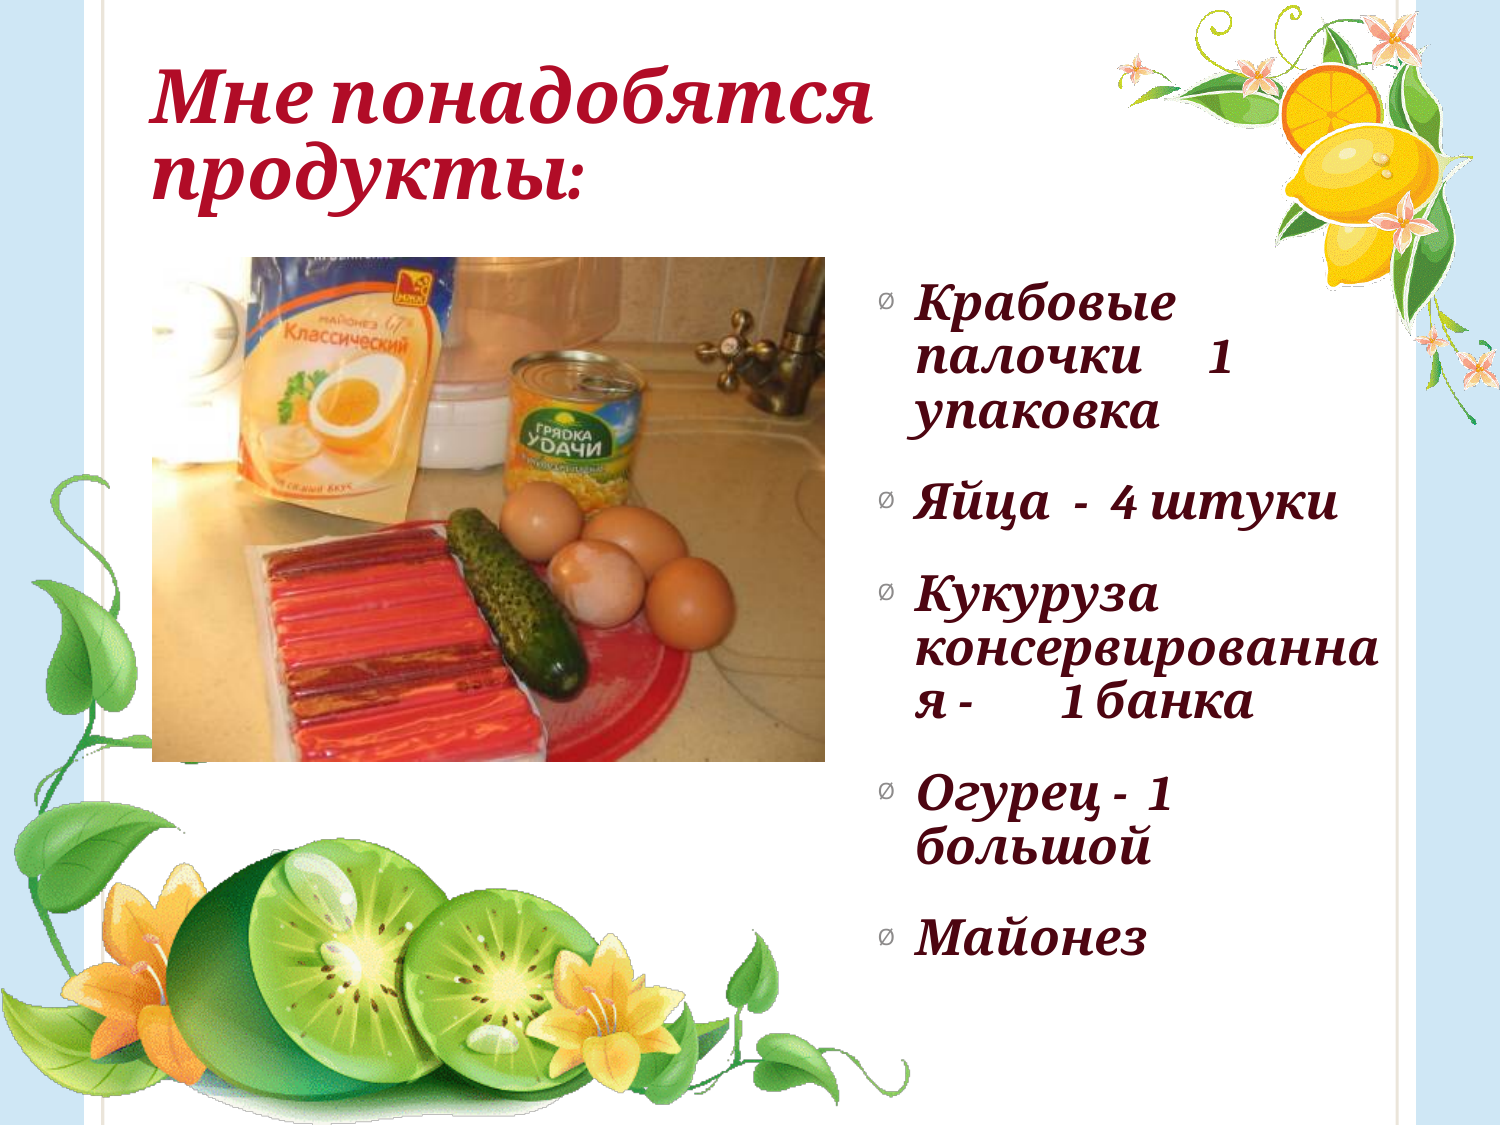

# Мне понадобятся продукты:
Крабовые палочки 	1 упаковка
Яйца - 4 штуки
Кукуруза консервированная - 	1 банка
Огурец - 1 большой
Майонез